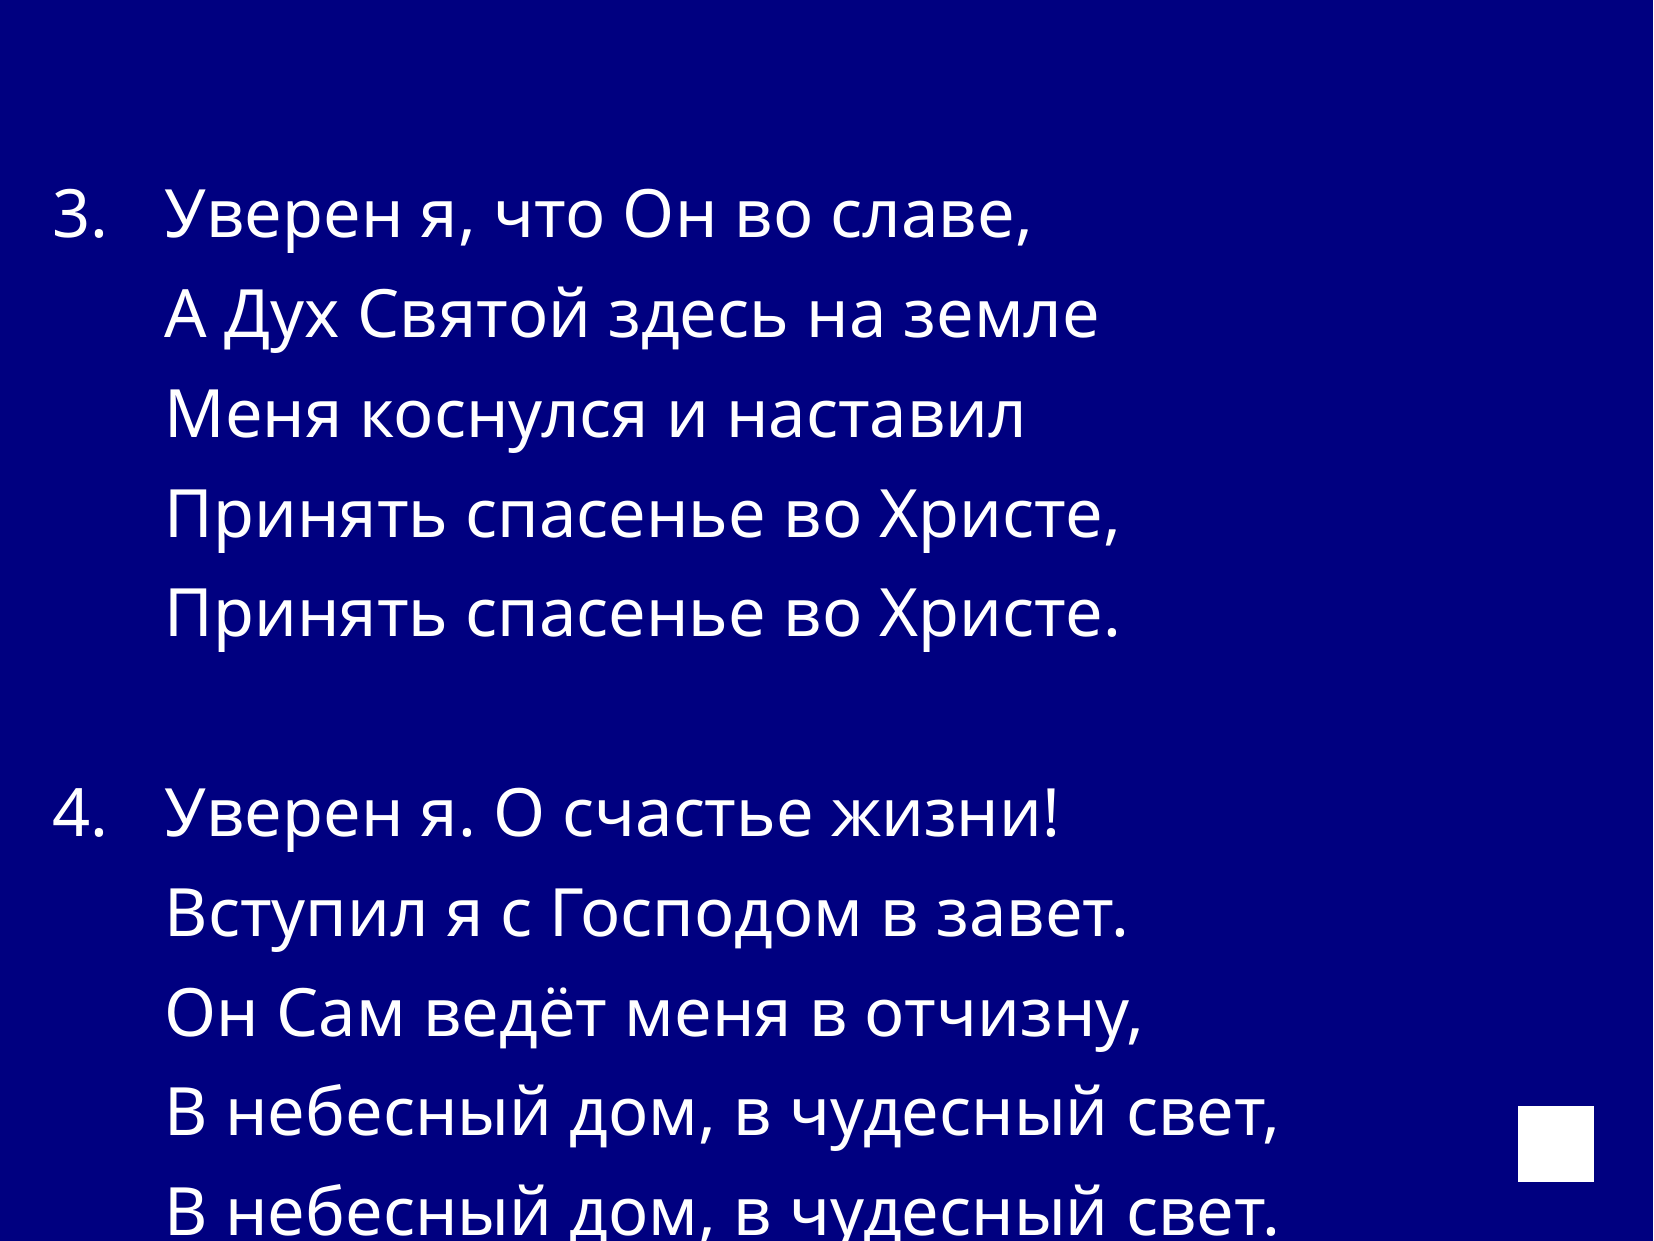

3.	Уверен я, что Он во славе,
	А Дух Святой здесь на земле
	Меня коснулся и наставил
	Принять спасенье во Христе,
	Принять спасенье во Христе.
4.	Уверен я. О счастье жизни!
	Вступил я с Господом в завет.
	Он Сам ведёт меня в отчизну,
	В небесный дом, в чудесный свет,
	В небесный дом, в чудесный свет.